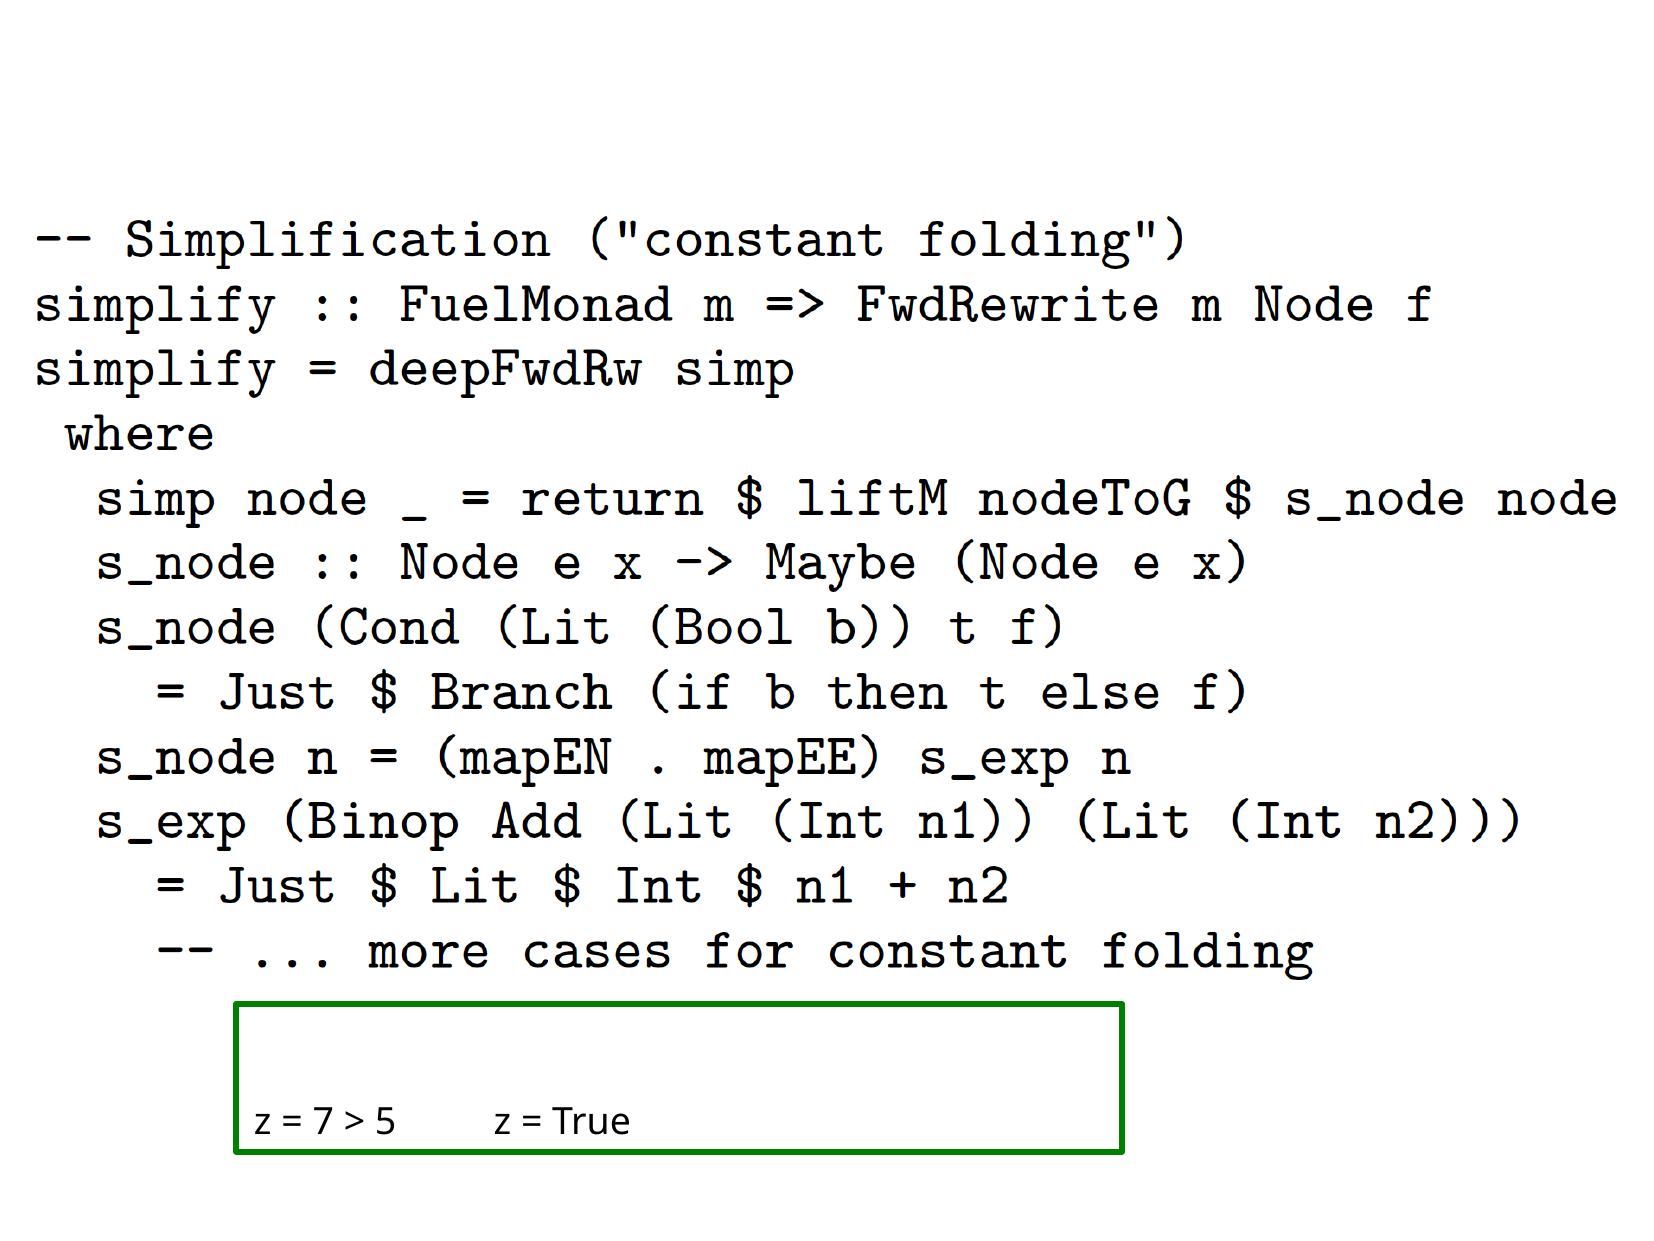

z = 7 > 5 z = True